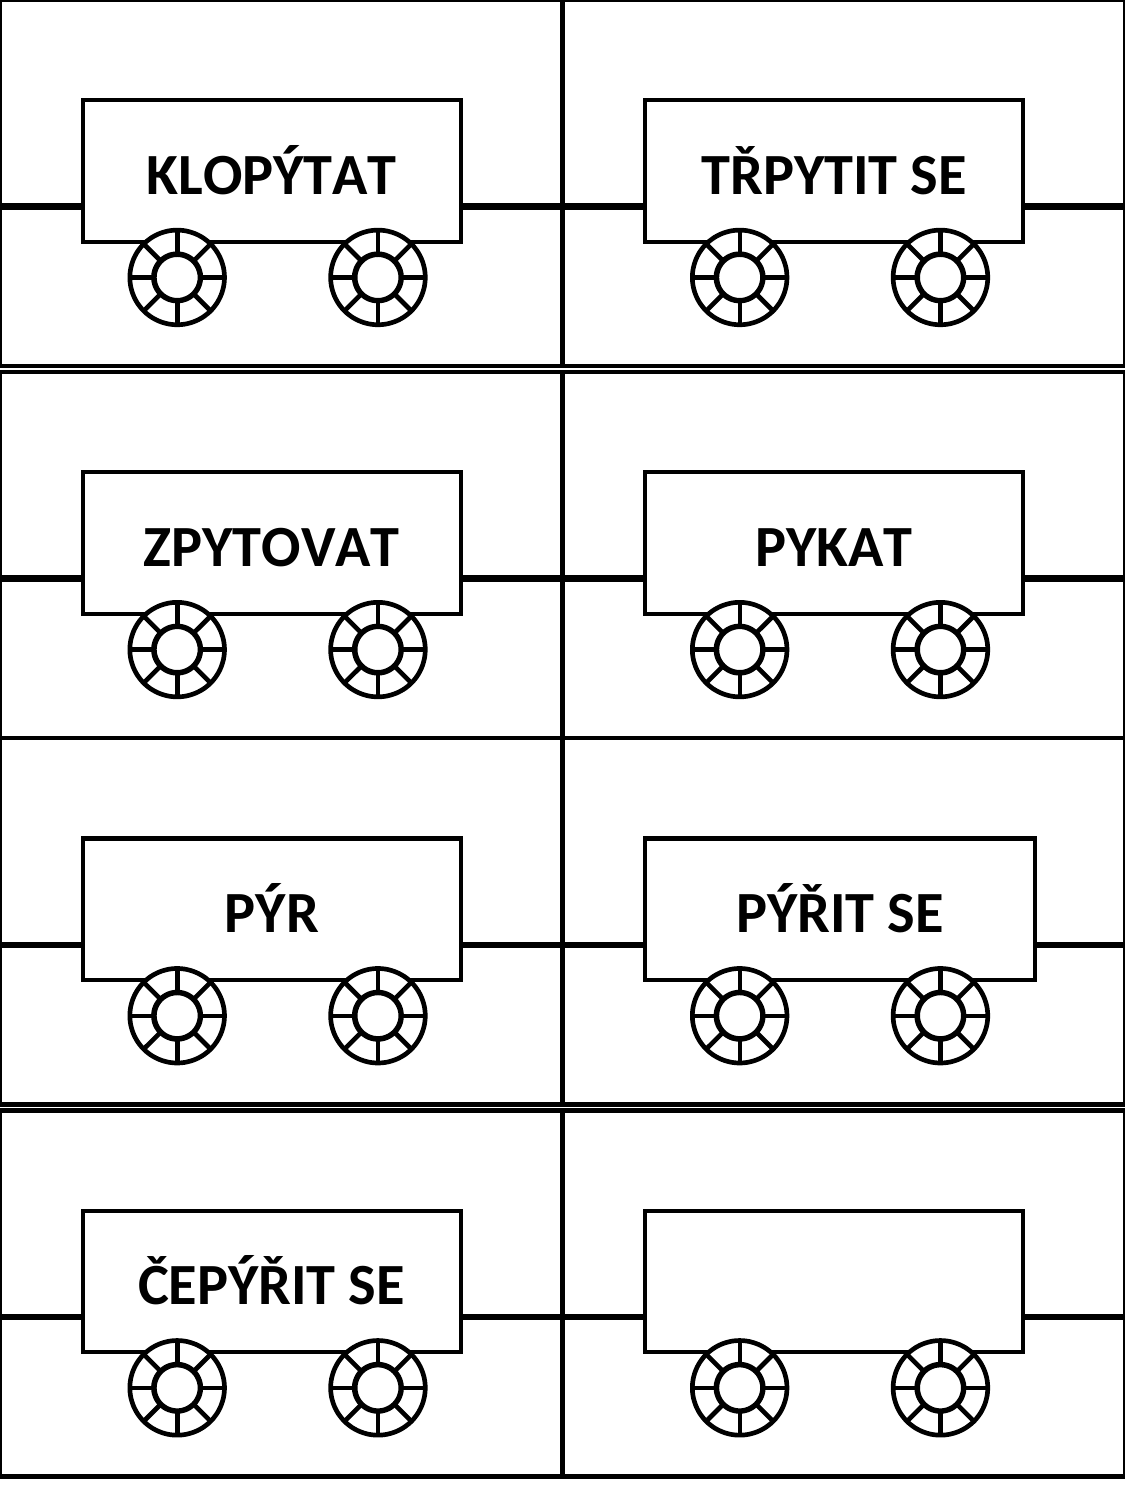

KLOPÝTAT
TŘPYTIT SE
ZPYTOVAT
PYKAT
PÝR
PÝŘIT SE
ČEPÝŘIT SE